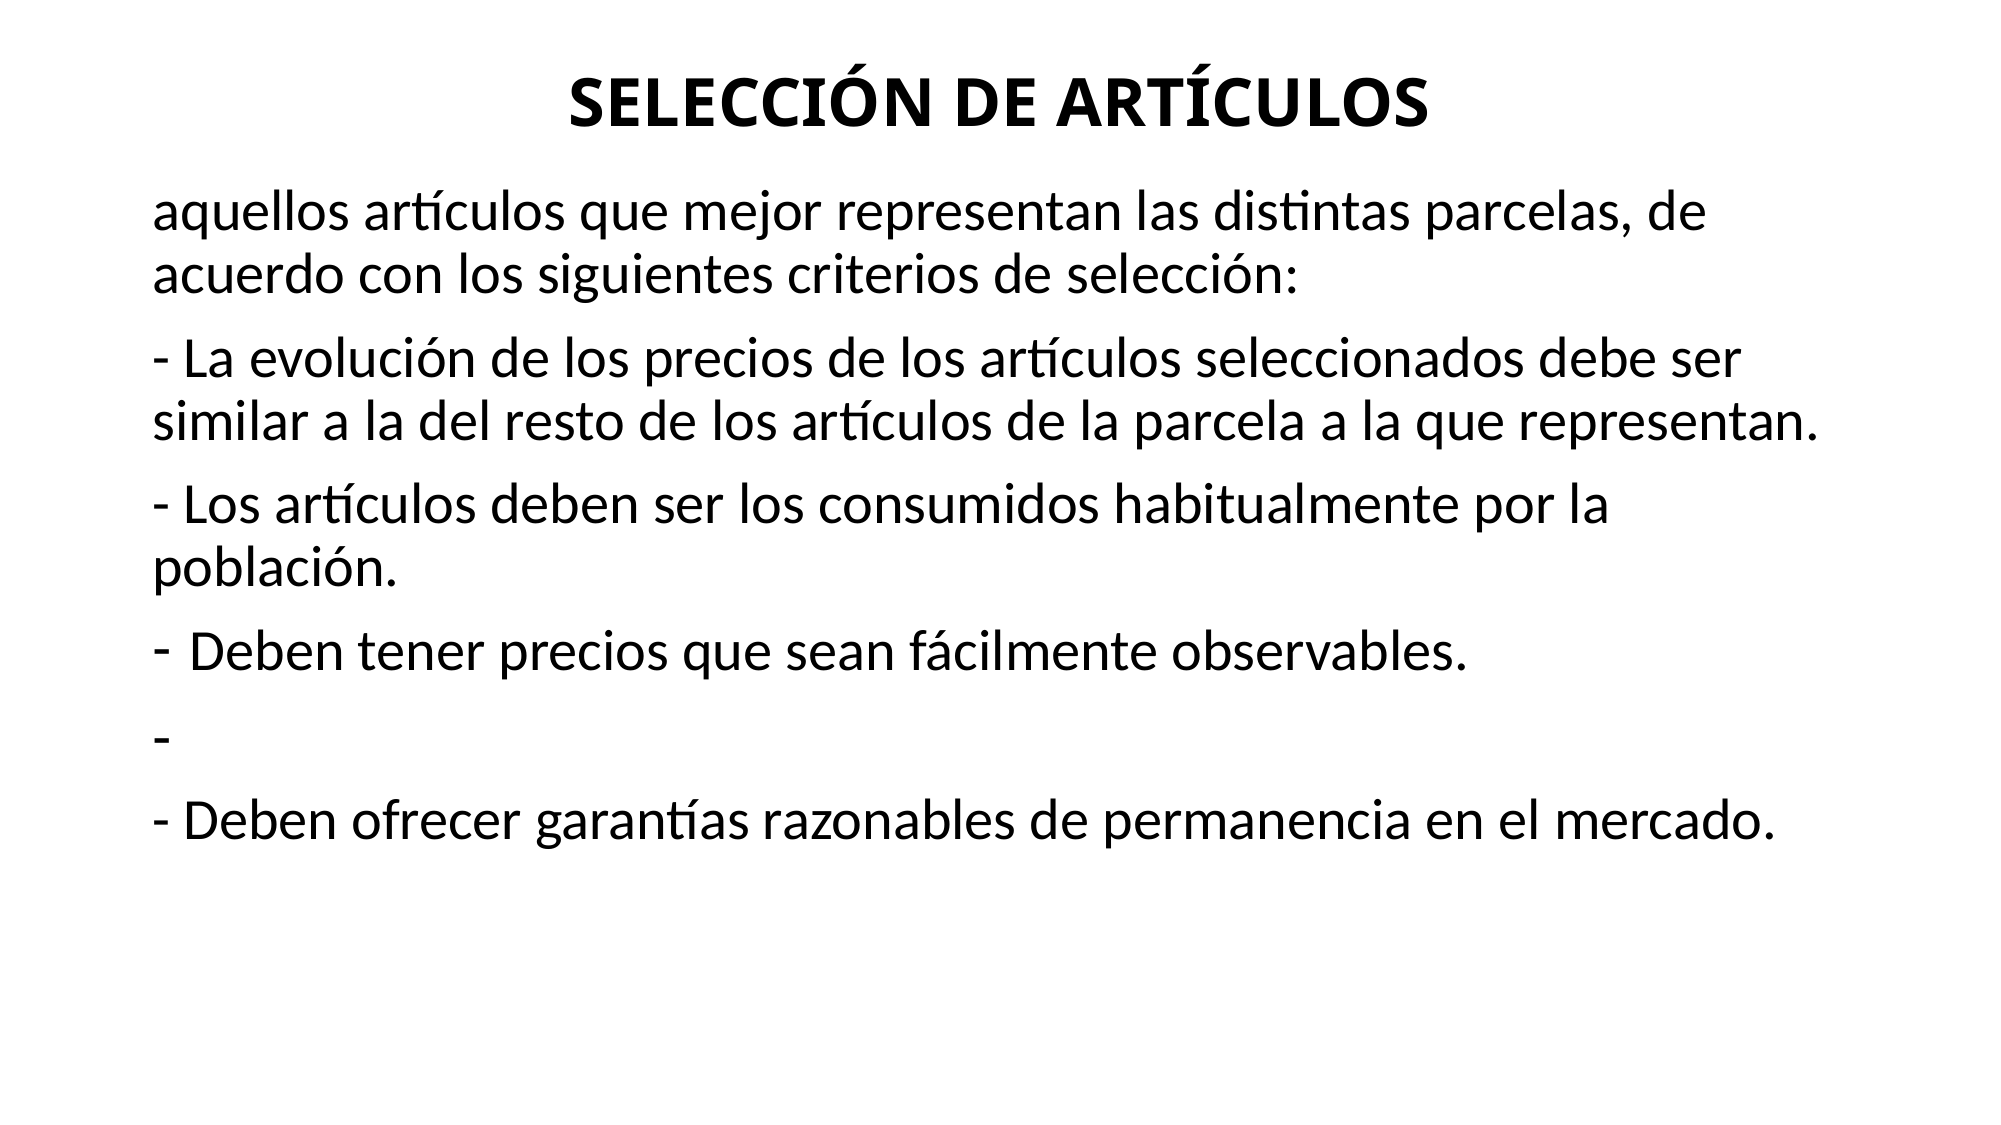

# SELECCIÓN DE ARTÍCULOS
aquellos artículos que mejor representan las distintas parcelas, de acuerdo con los siguientes criterios de selección:
- La evolución de los precios de los artículos seleccionados debe ser similar a la del resto de los artículos de la parcela a la que representan.
- Los artículos deben ser los consumidos habitualmente por la población.
Deben tener precios que sean fácilmente observables.
- Deben ofrecer garantías razonables de permanencia en el mercado.